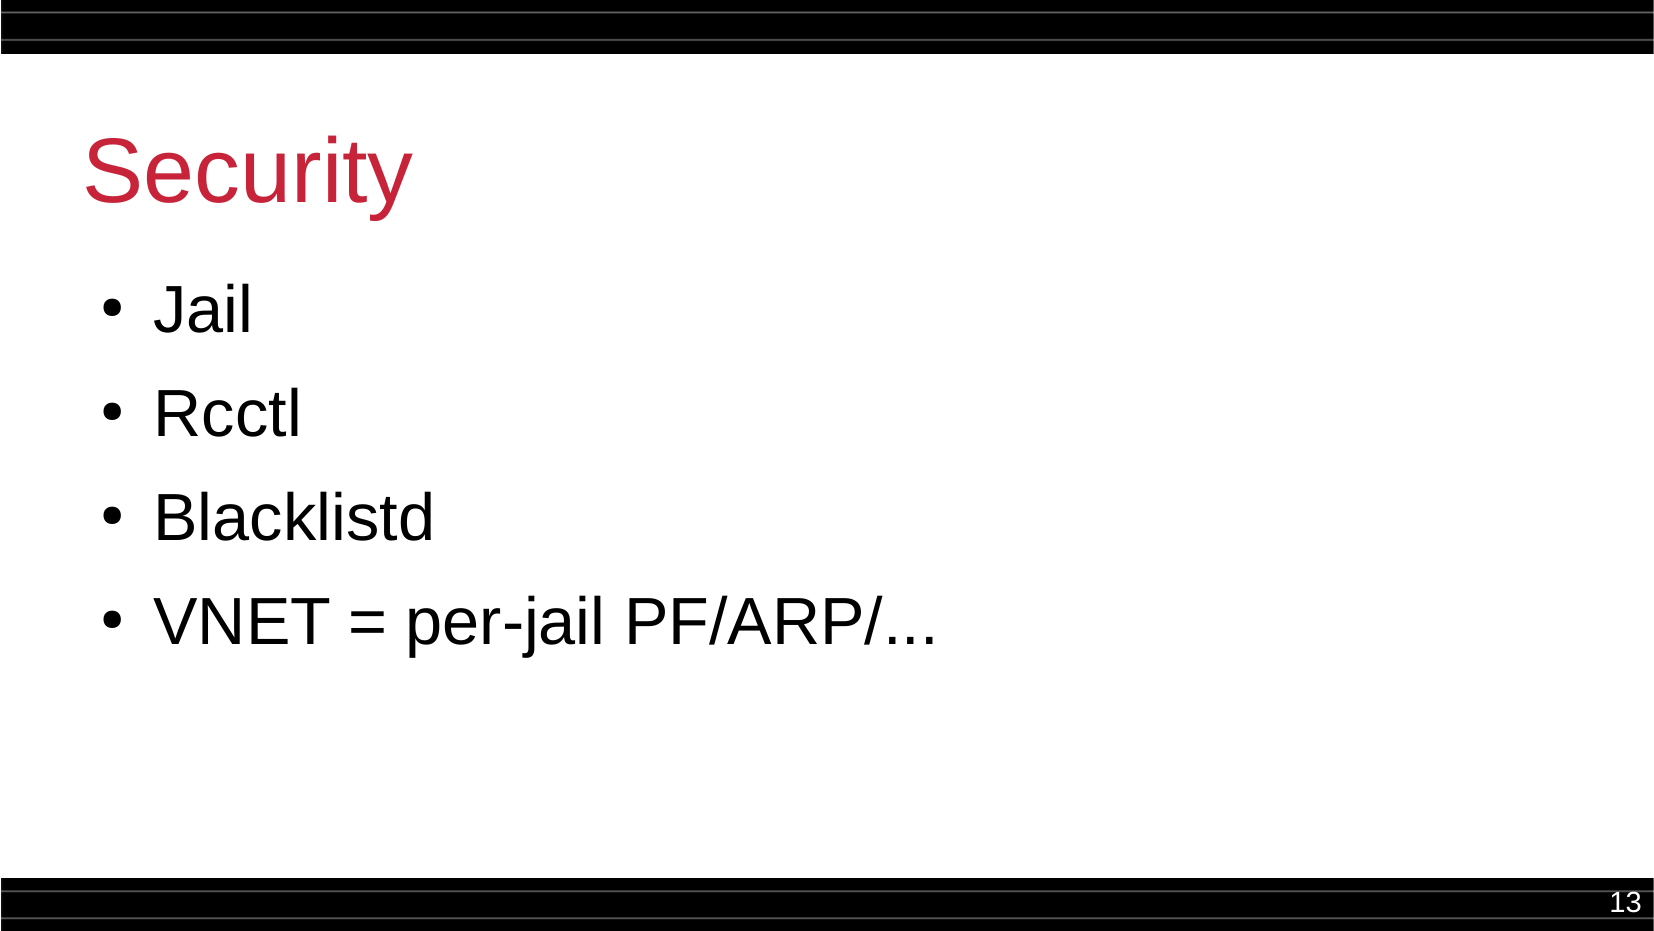

# Security
Jail
Rcctl
Blacklistd
VNET = per-jail PF/ARP/...